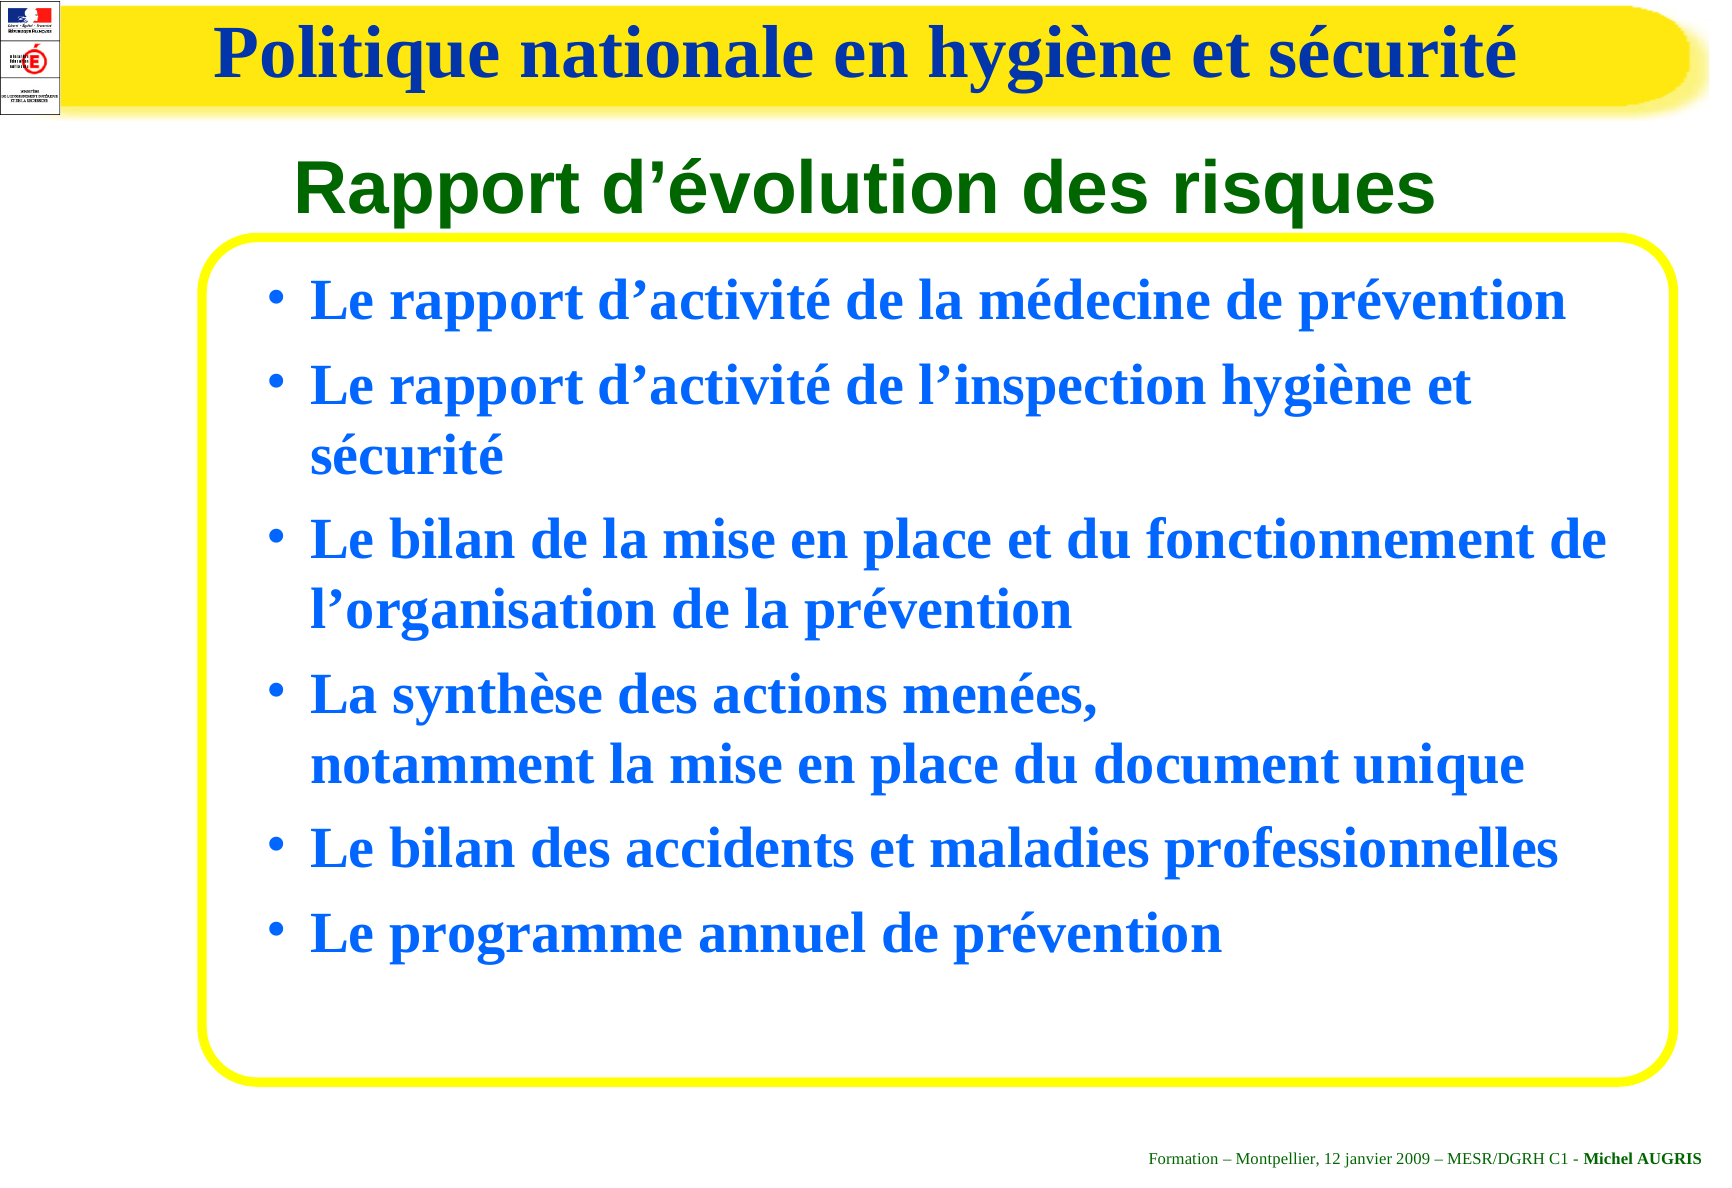

Politique nationale en hygiène et sécurité
Rapport d’évolution des risques
Le rapport d’activité de la médecine de prévention
Le rapport d’activité de l’inspection hygiène et sécurité
Le bilan de la mise en place et du fonctionnement de l’organisation de la prévention
La synthèse des actions menées,
notamment la mise en place du document unique
Le bilan des accidents et maladies professionnelles
Le programme annuel de prévention